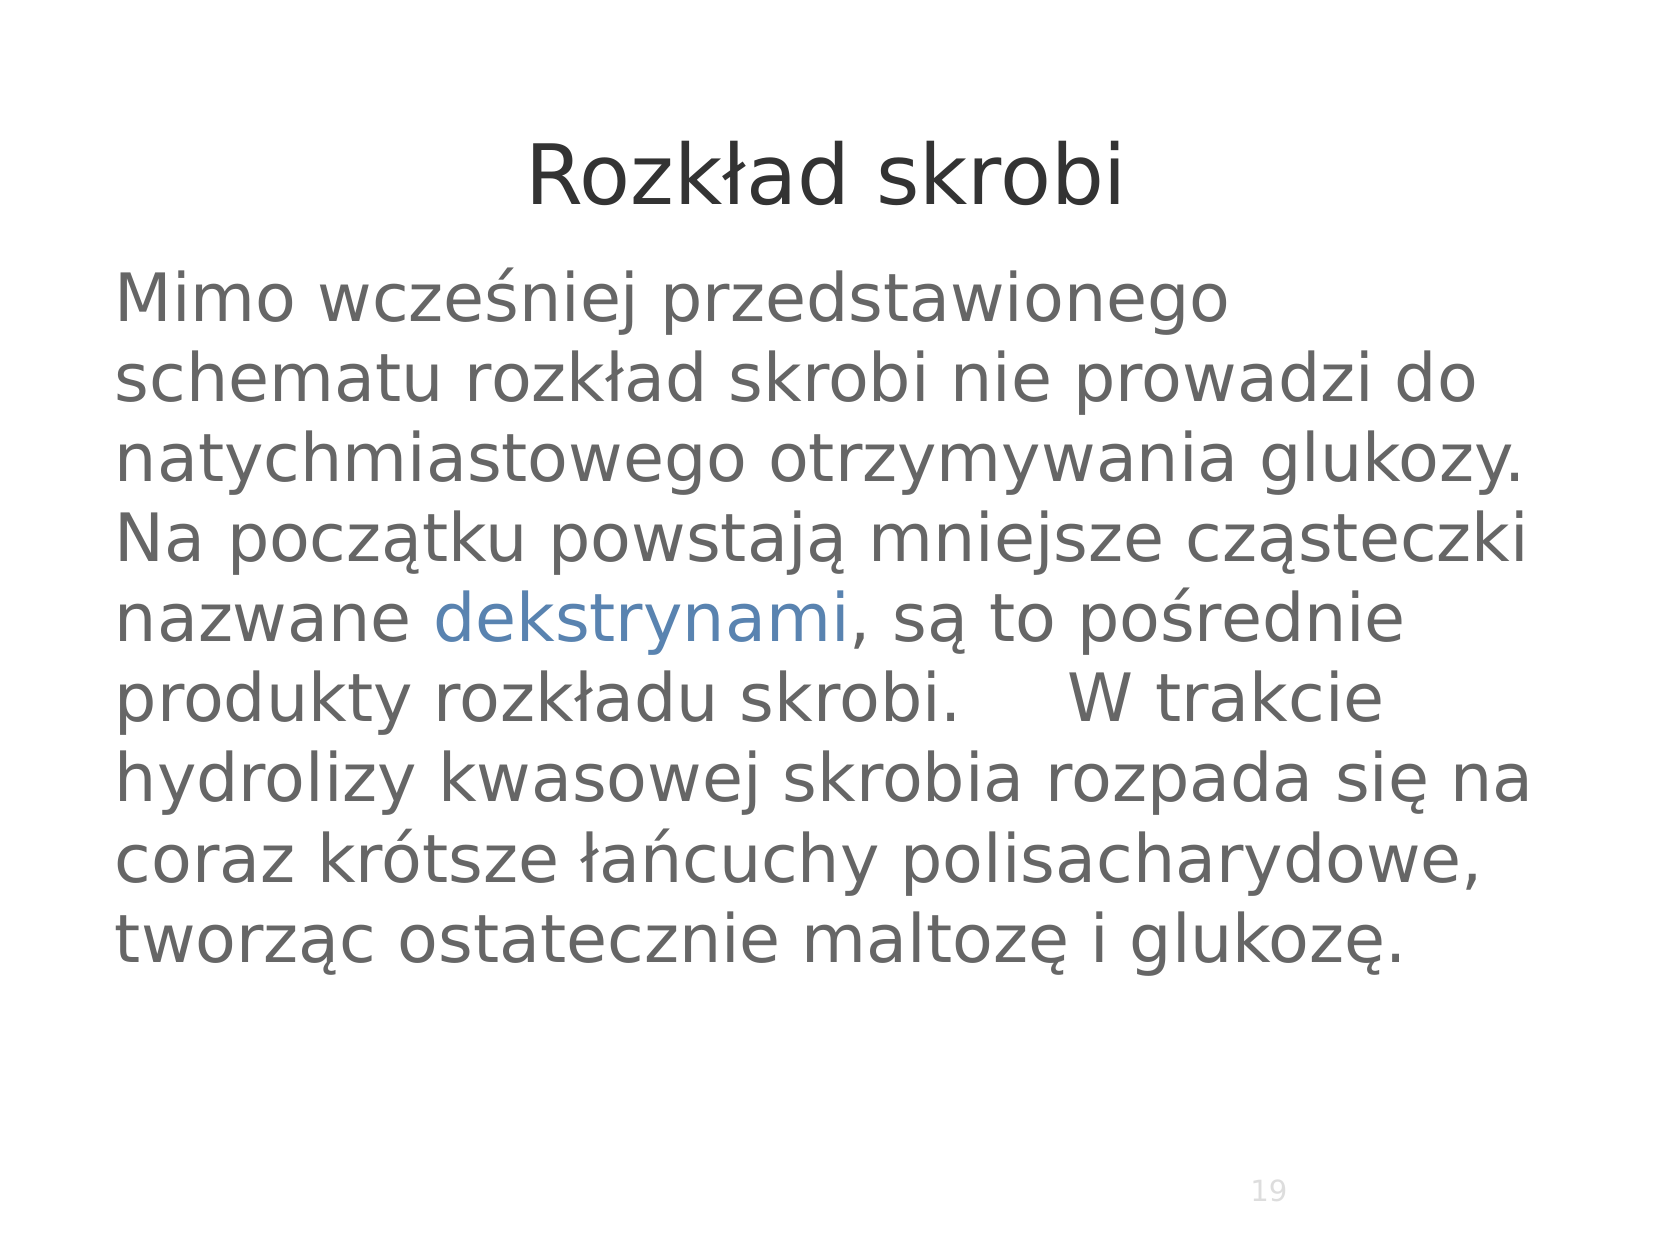

# Rozkład skrobi
Mimo wcześniej przedstawionego schematu rozkład skrobi nie prowadzi do natychmiastowego otrzymywania glukozy. Na początku powstają mniejsze cząsteczki nazwane dekstrynami, są to pośrednie produkty rozkładu skrobi. W trakcie hydrolizy kwasowej skrobia rozpada się na coraz krótsze łańcuchy polisacharydowe, tworząc ostatecznie maltozę i glukozę.